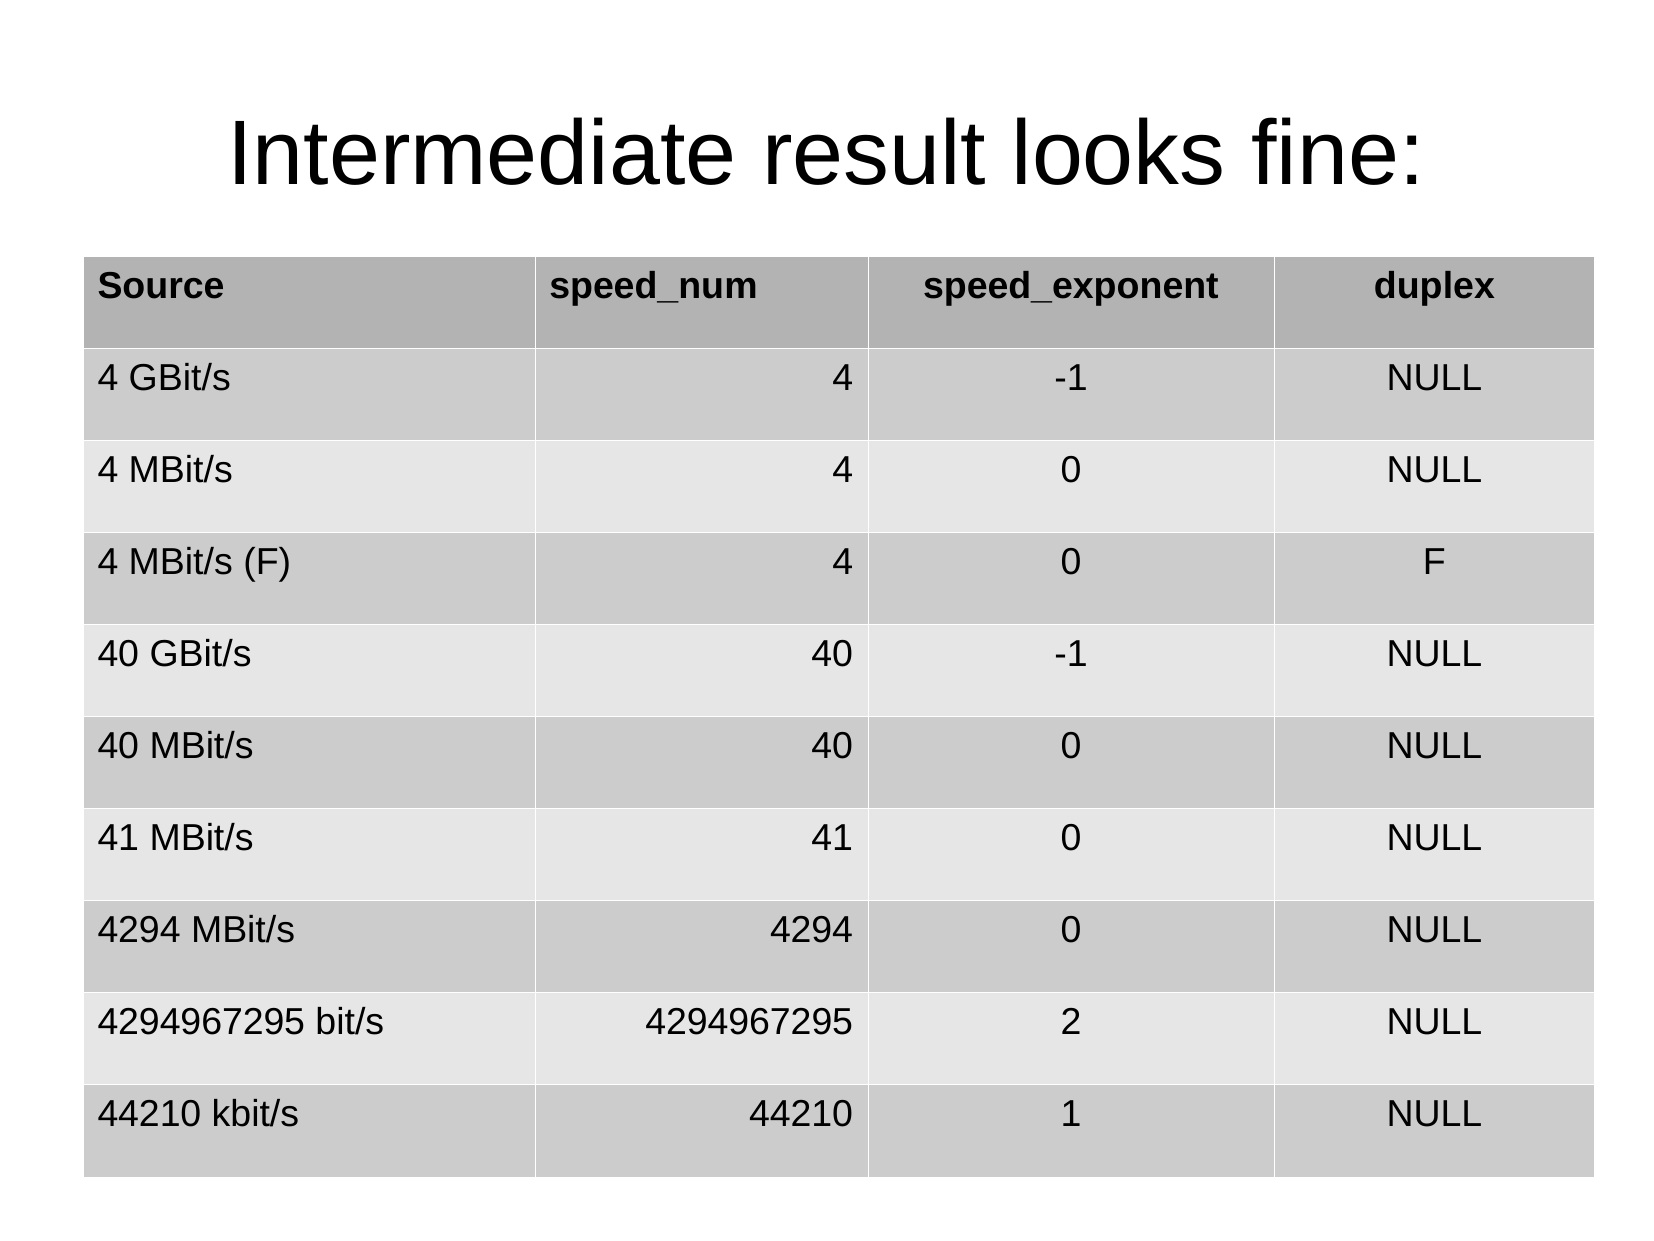

# Intermediate result looks fine:
| Source | speed\_num | speed\_exponent | duplex |
| --- | --- | --- | --- |
| 4 GBit/s | 4 | -1 | NULL |
| 4 MBit/s | 4 | 0 | NULL |
| 4 MBit/s (F) | 4 | 0 | F |
| 40 GBit/s | 40 | -1 | NULL |
| 40 MBit/s | 40 | 0 | NULL |
| 41 MBit/s | 41 | 0 | NULL |
| 4294 MBit/s | 4294 | 0 | NULL |
| 4294967295 bit/s | 4294967295 | 2 | NULL |
| 44210 kbit/s | 44210 | 1 | NULL |